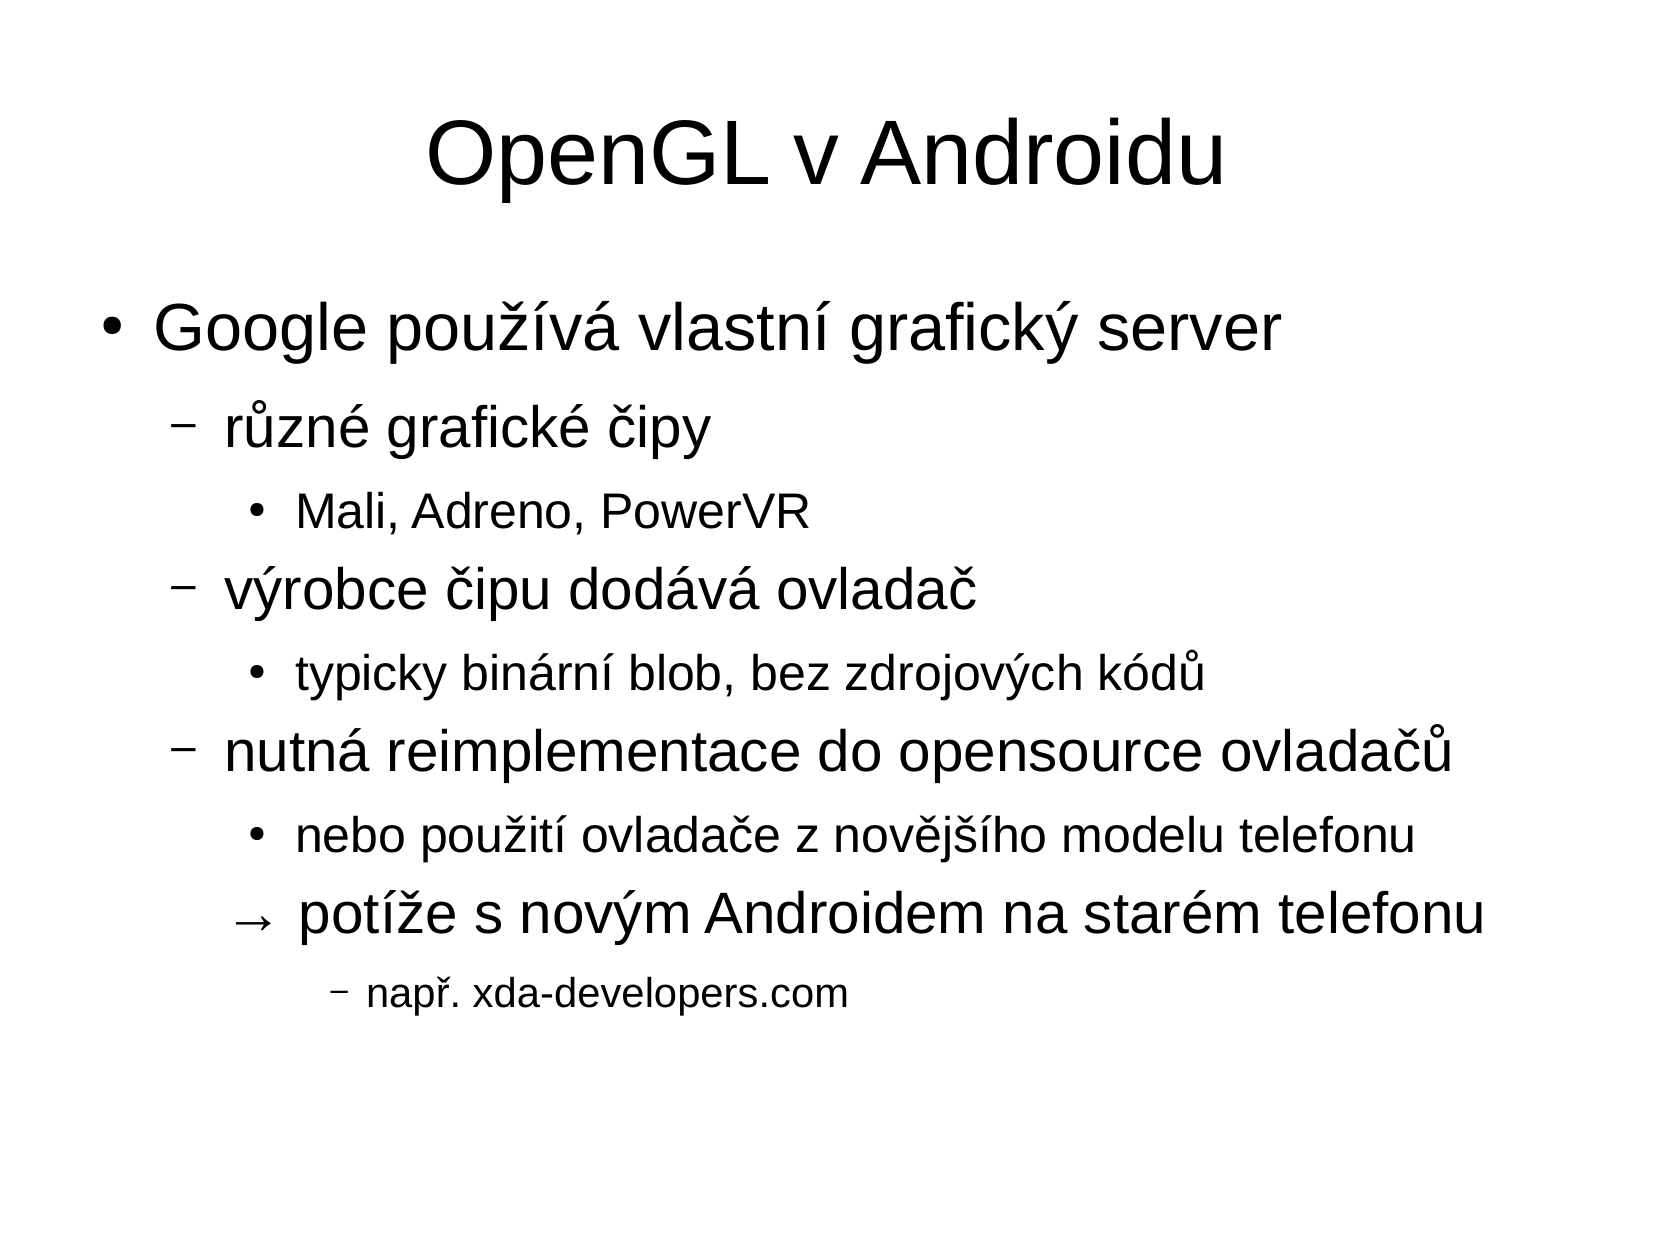

# OpenGL v Androidu
Google používá vlastní grafický server
různé grafické čipy
Mali, Adreno, PowerVR
výrobce čipu dodává ovladač
typicky binární blob, bez zdrojových kódů
nutná reimplementace do opensource ovladačů
nebo použití ovladače z novějšího modelu telefonu
→ potíže s novým Androidem na starém telefonu
např. xda-developers.com